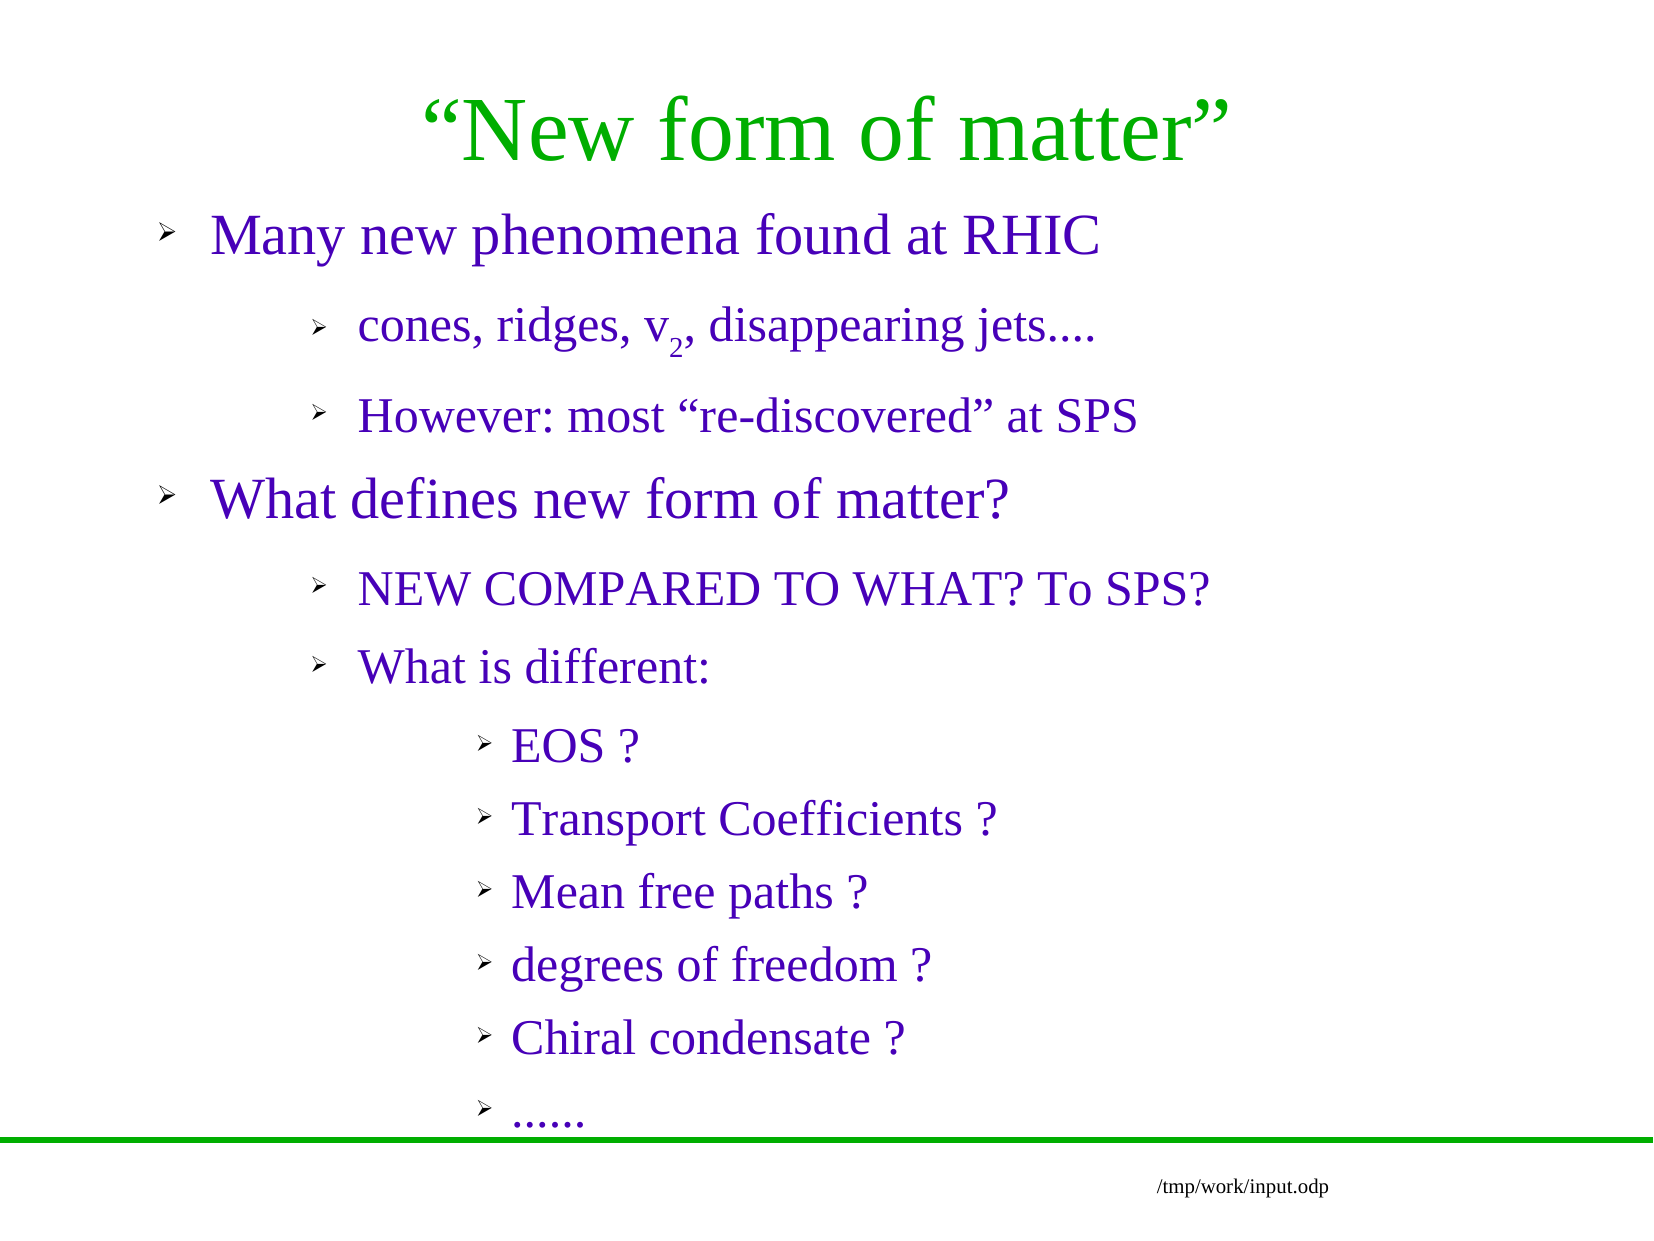

# “New form of matter”
Many new phenomena found at RHIC
cones, ridges, v2, disappearing jets....
However: most “re-discovered” at SPS
What defines new form of matter?
NEW COMPARED TO WHAT? To SPS?
What is different:
EOS ?
Transport Coefficients ?
Mean free paths ?
degrees of freedom ?
Chiral condensate ?
......